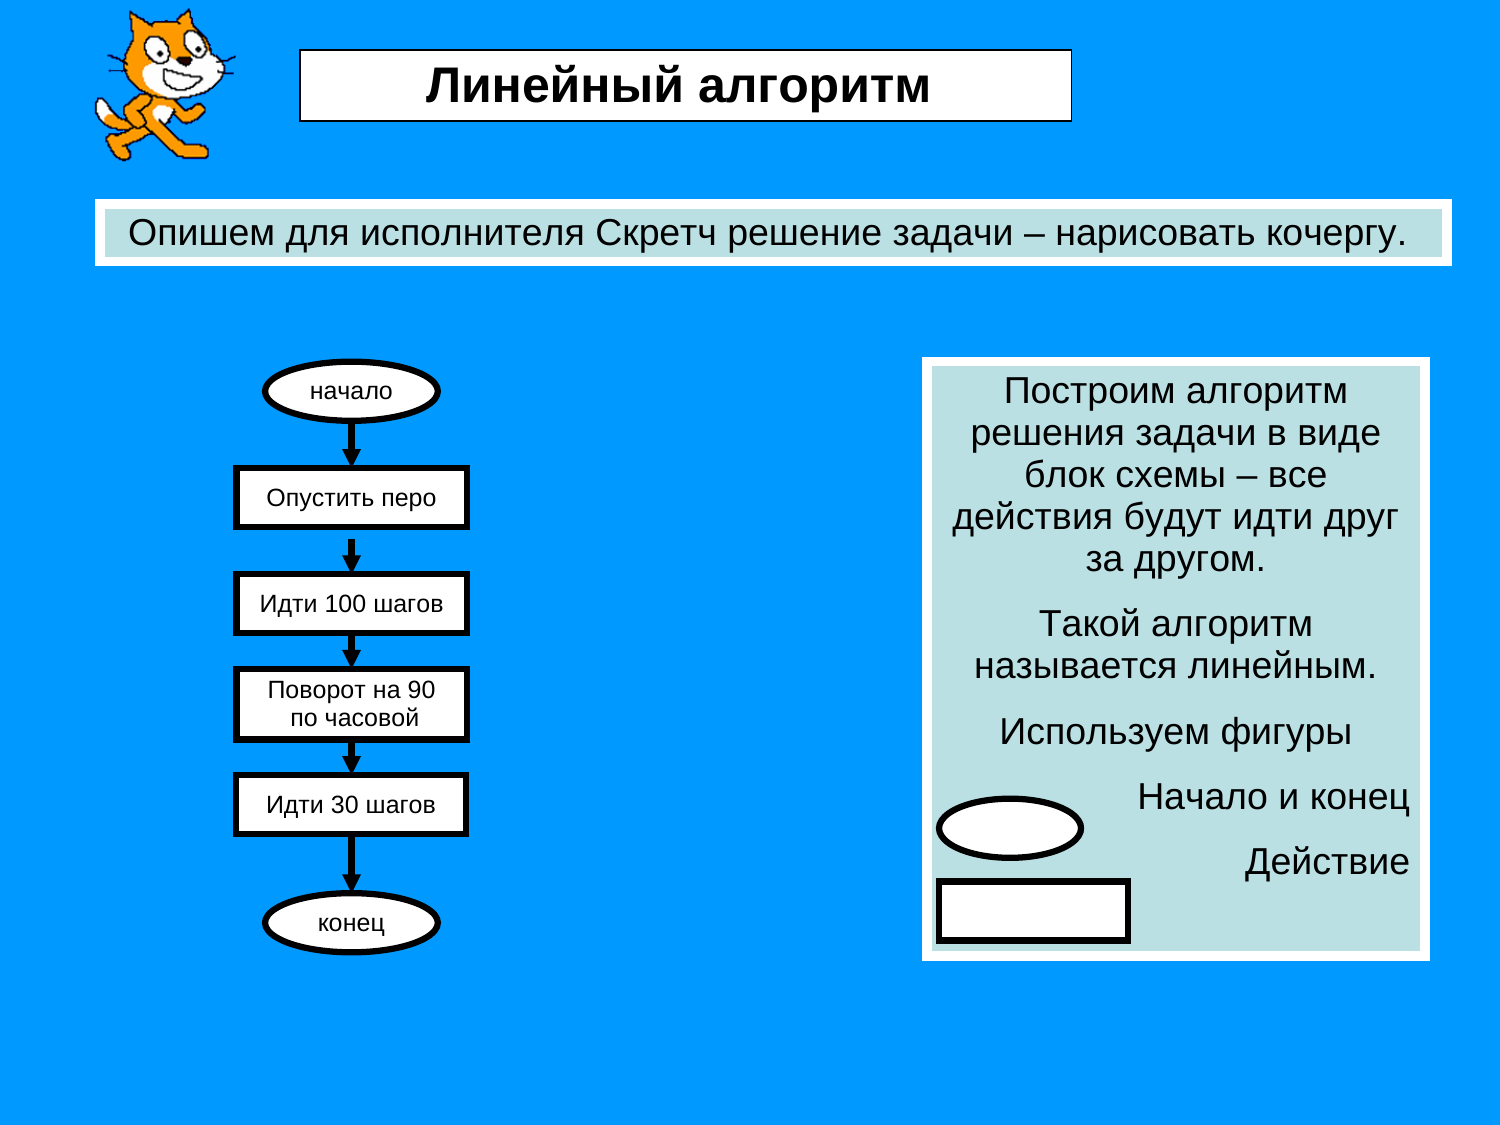

Линейный алгоритм
Опишем для исполнителя Скретч решение задачи – нарисовать кочергу.
начало
Опустить перо
Идти 100 шагов
Поворот на 90
 по часовой
Идти 30 шагов
конец
Построим алгоритм решения задачи в виде блок схемы – все действия будут идти друг за другом.
Такой алгоритм называется линейным.
Используем фигуры
 Начало и конец
 Действие